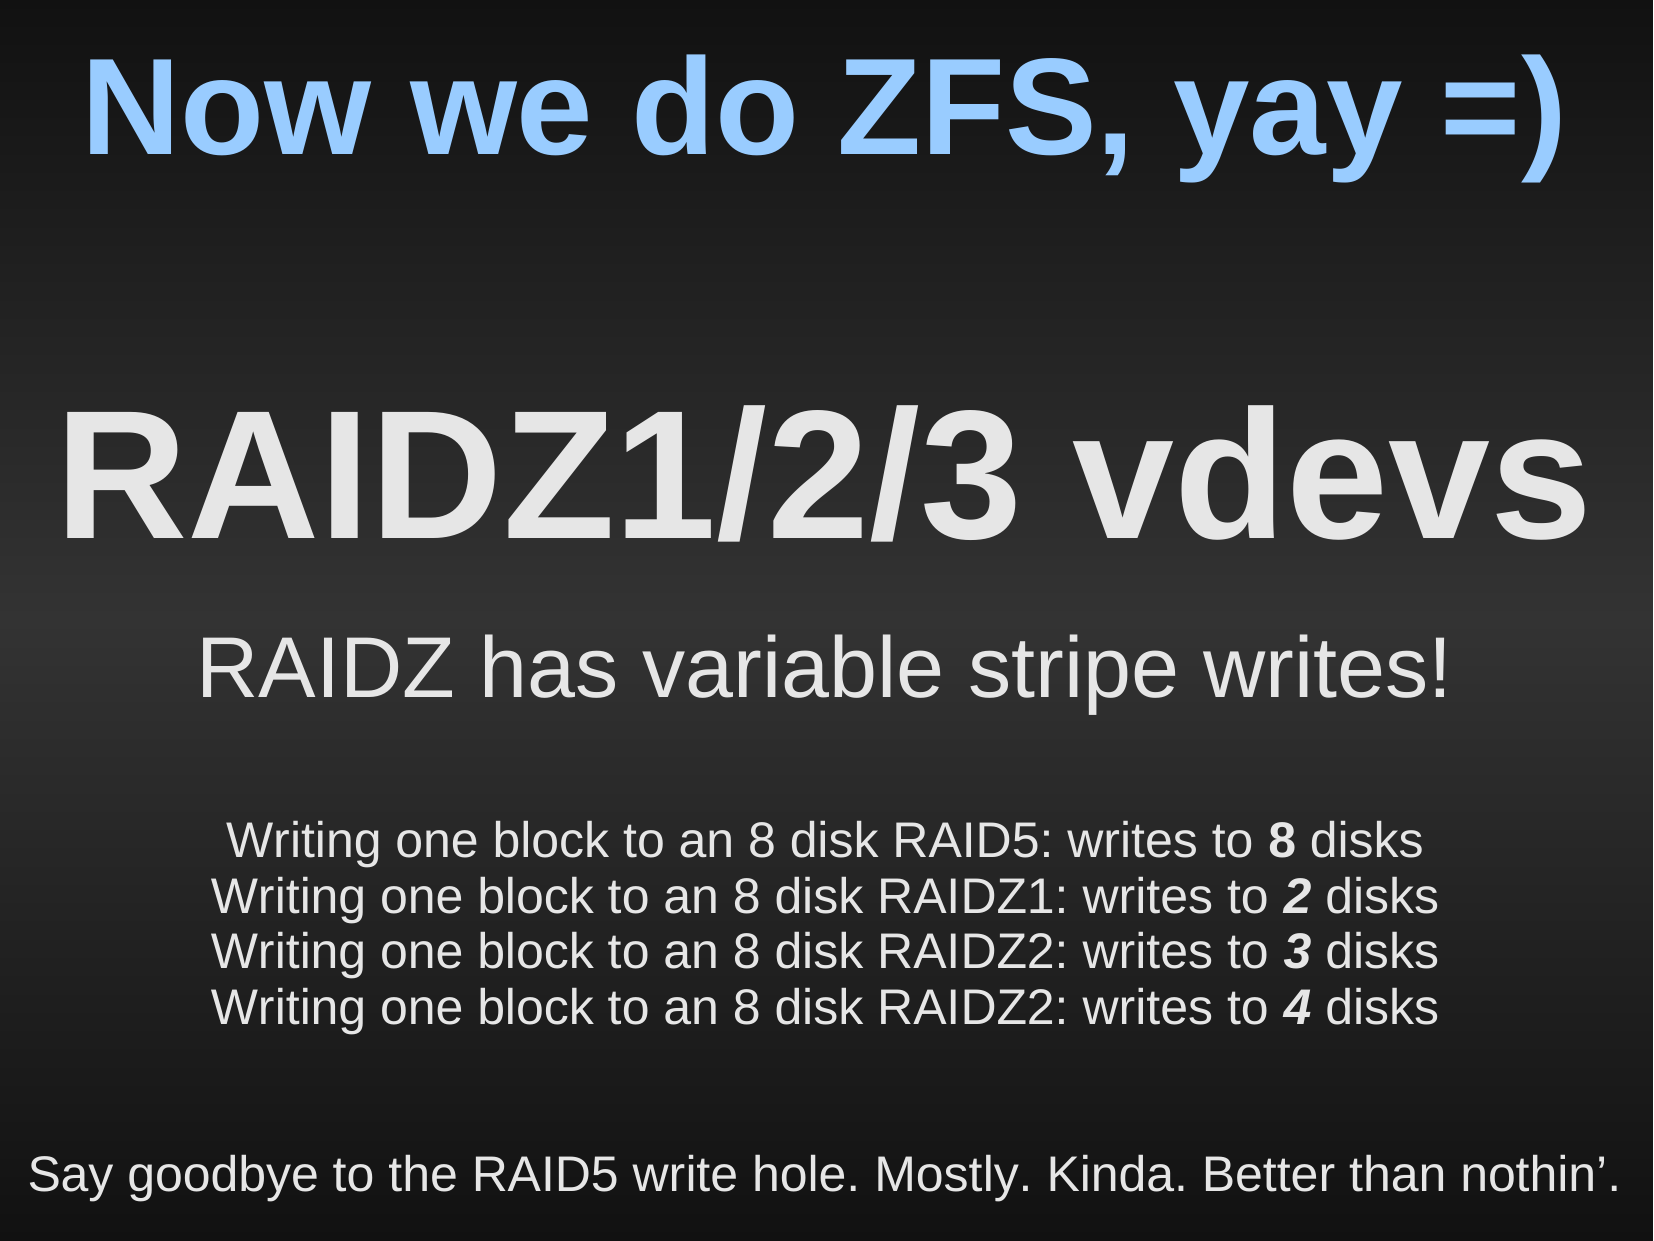

# Now we do ZFS, yay =)
RAIDZ1/2/3 vdevs
RAIDZ has variable stripe writes!
Writing one block to an 8 disk RAID5: writes to 8 disks
Writing one block to an 8 disk RAIDZ1: writes to 2 disks
Writing one block to an 8 disk RAIDZ2: writes to 3 disks
Writing one block to an 8 disk RAIDZ2: writes to 4 disks
Say goodbye to the RAID5 write hole. Mostly. Kinda. Better than nothin’.